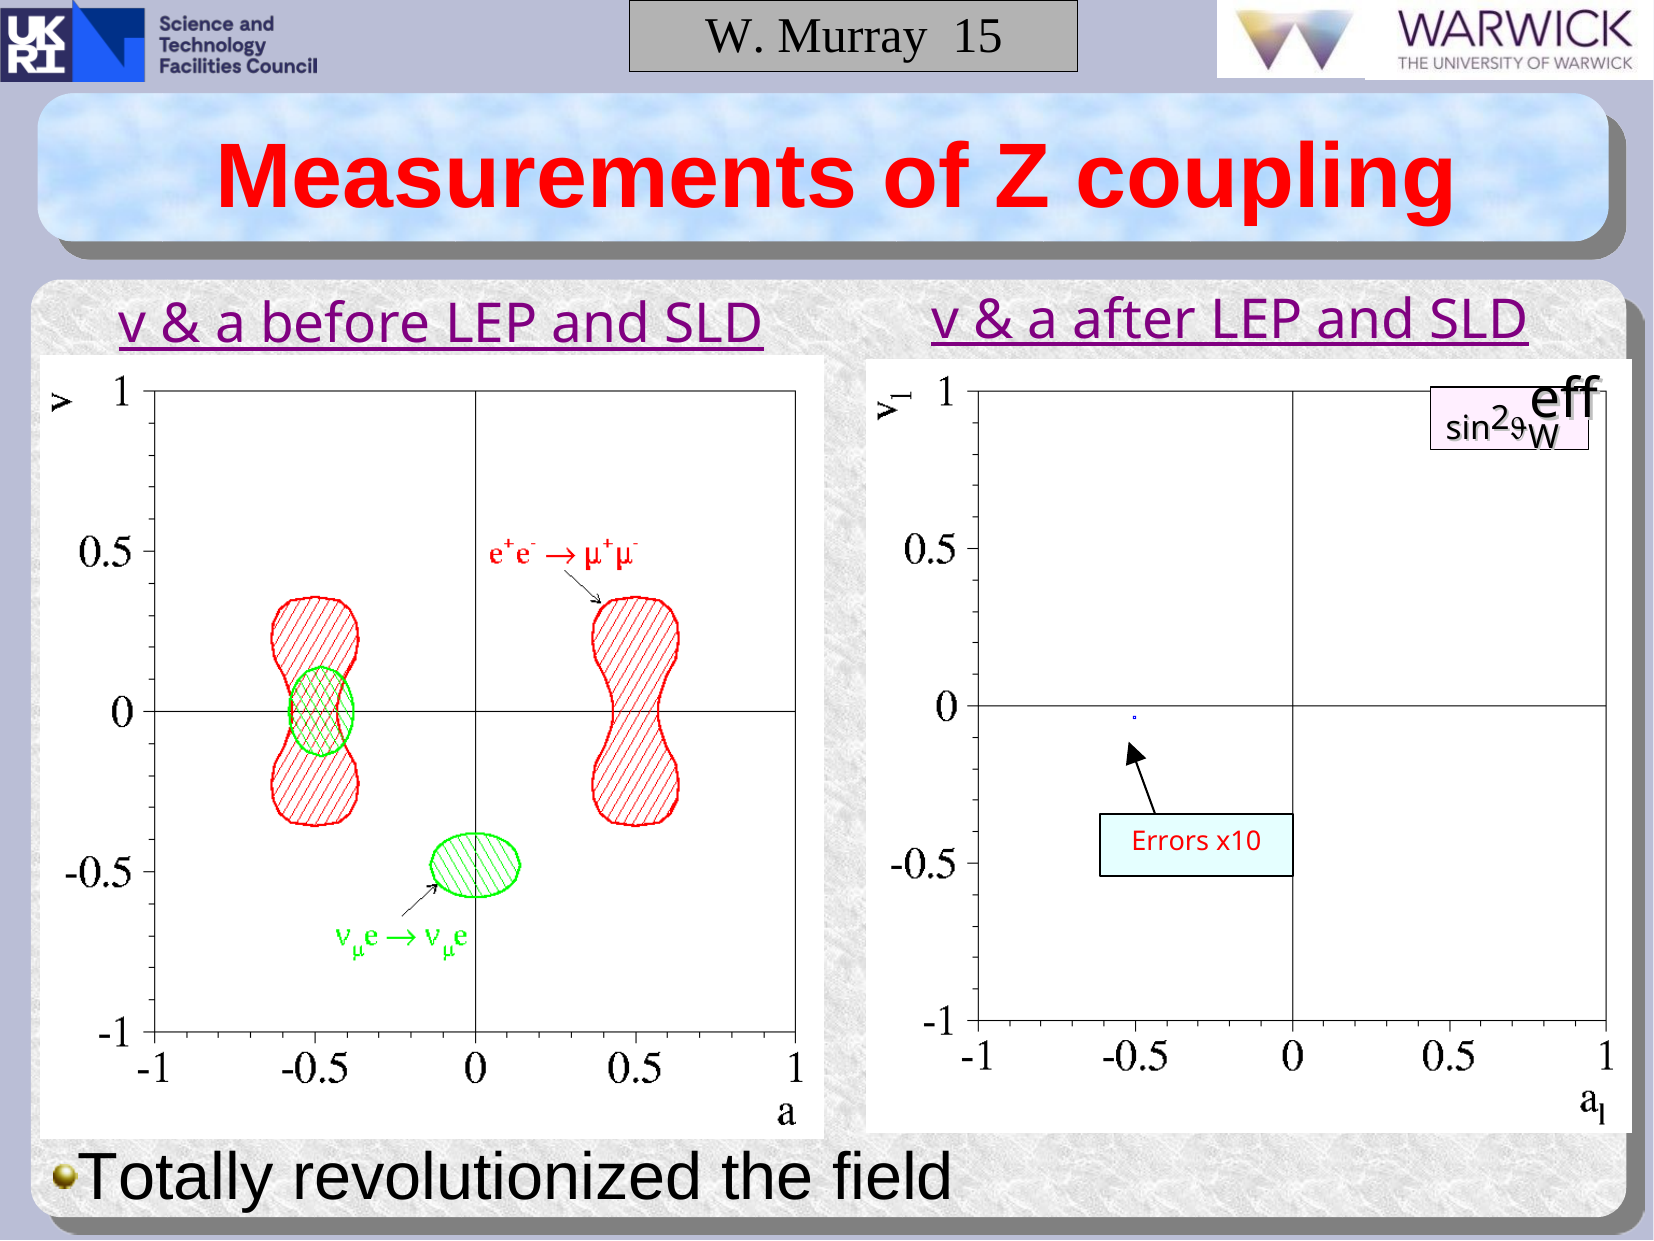

# Measurements of Z coupling
v & a after LEP and SLD
v & a before LEP and SLD
eff
sin2JW
Errors x10
Totally revolutionized the field